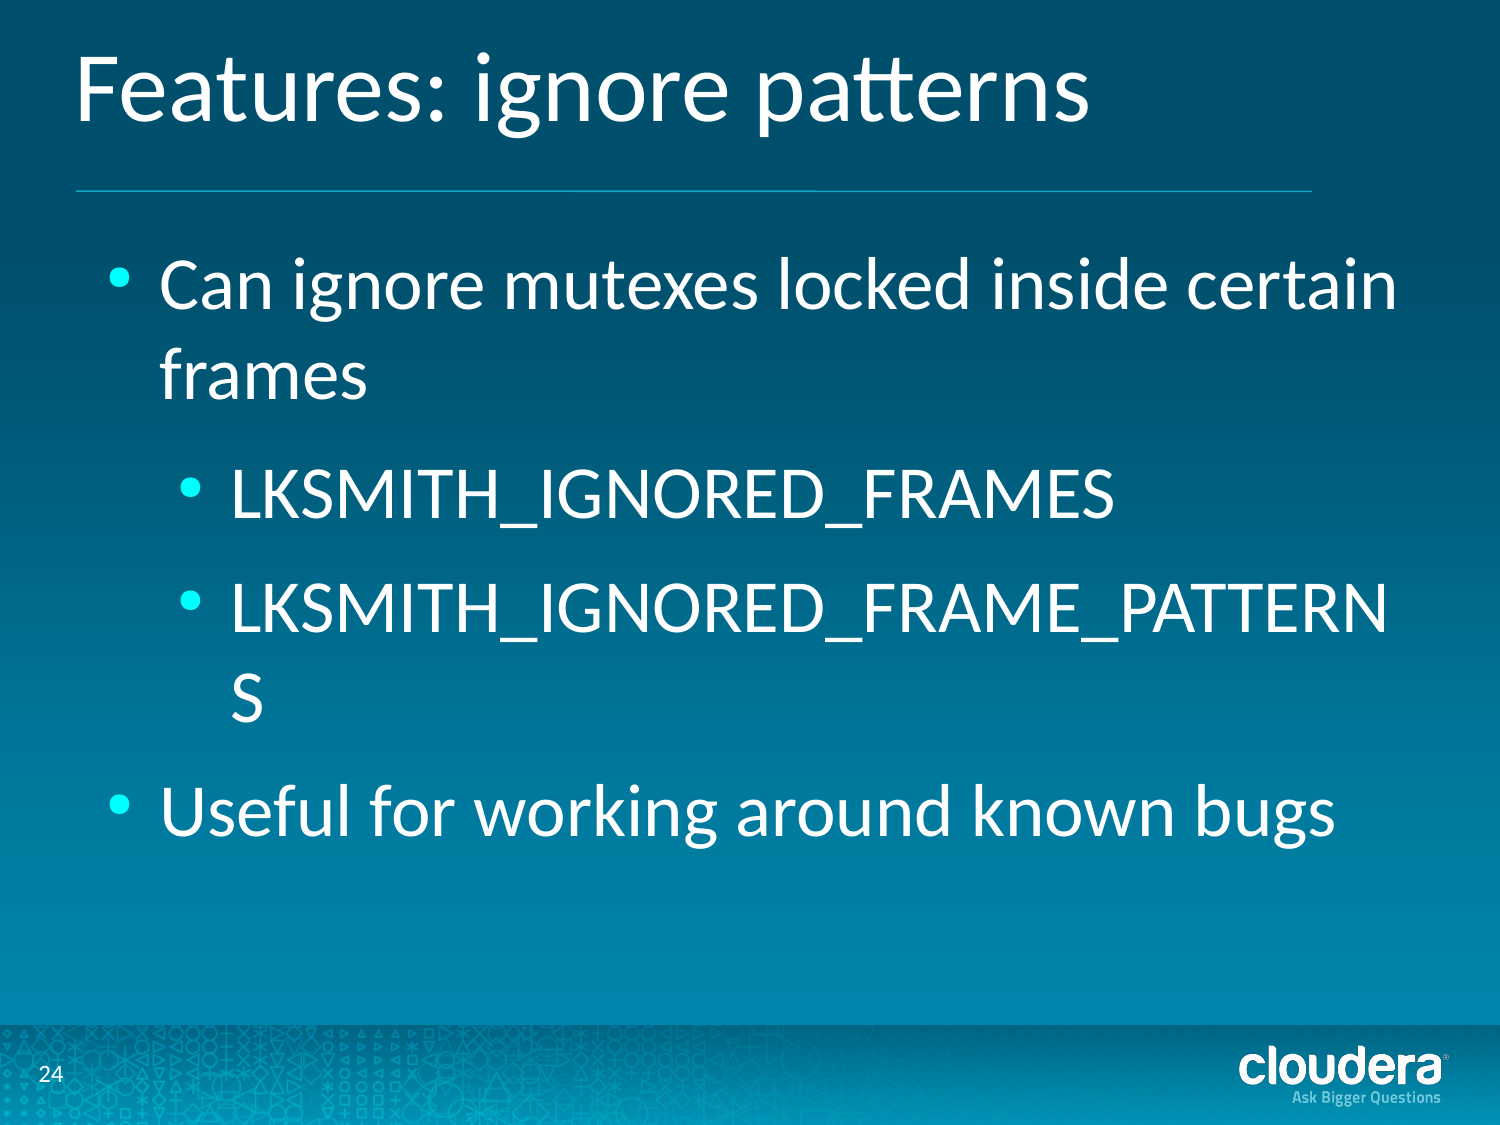

# Features: ignore patterns
Can ignore mutexes locked inside certain frames
LKSMITH_IGNORED_FRAMES
LKSMITH_IGNORED_FRAME_PATTERNS
Useful for working around known bugs